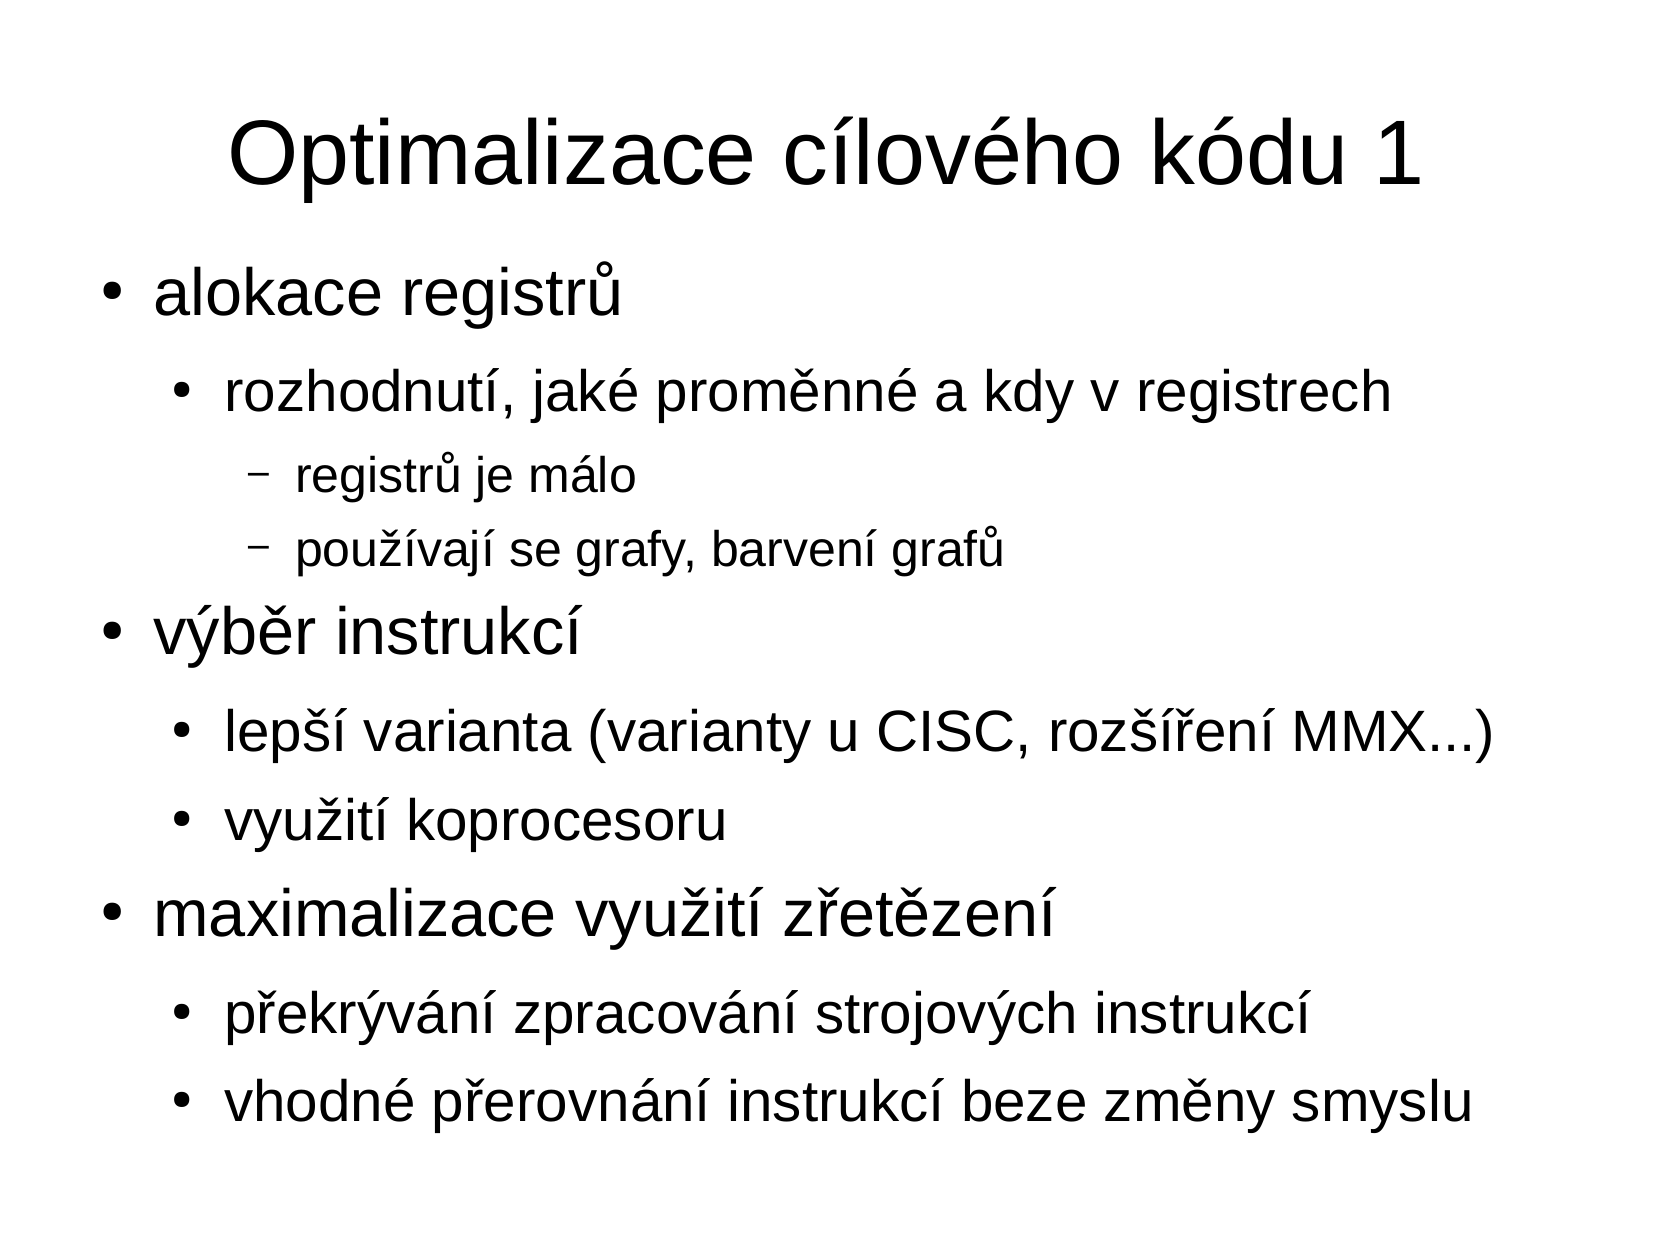

# Optimalizace cílového kódu 1
alokace registrů
rozhodnutí, jaké proměnné a kdy v registrech
registrů je málo
používají se grafy, barvení grafů
výběr instrukcí
lepší varianta (varianty u CISC, rozšíření MMX...)
využití koprocesoru
maximalizace využití zřetězení
překrývání zpracování strojových instrukcí
vhodné přerovnání instrukcí beze změny smyslu